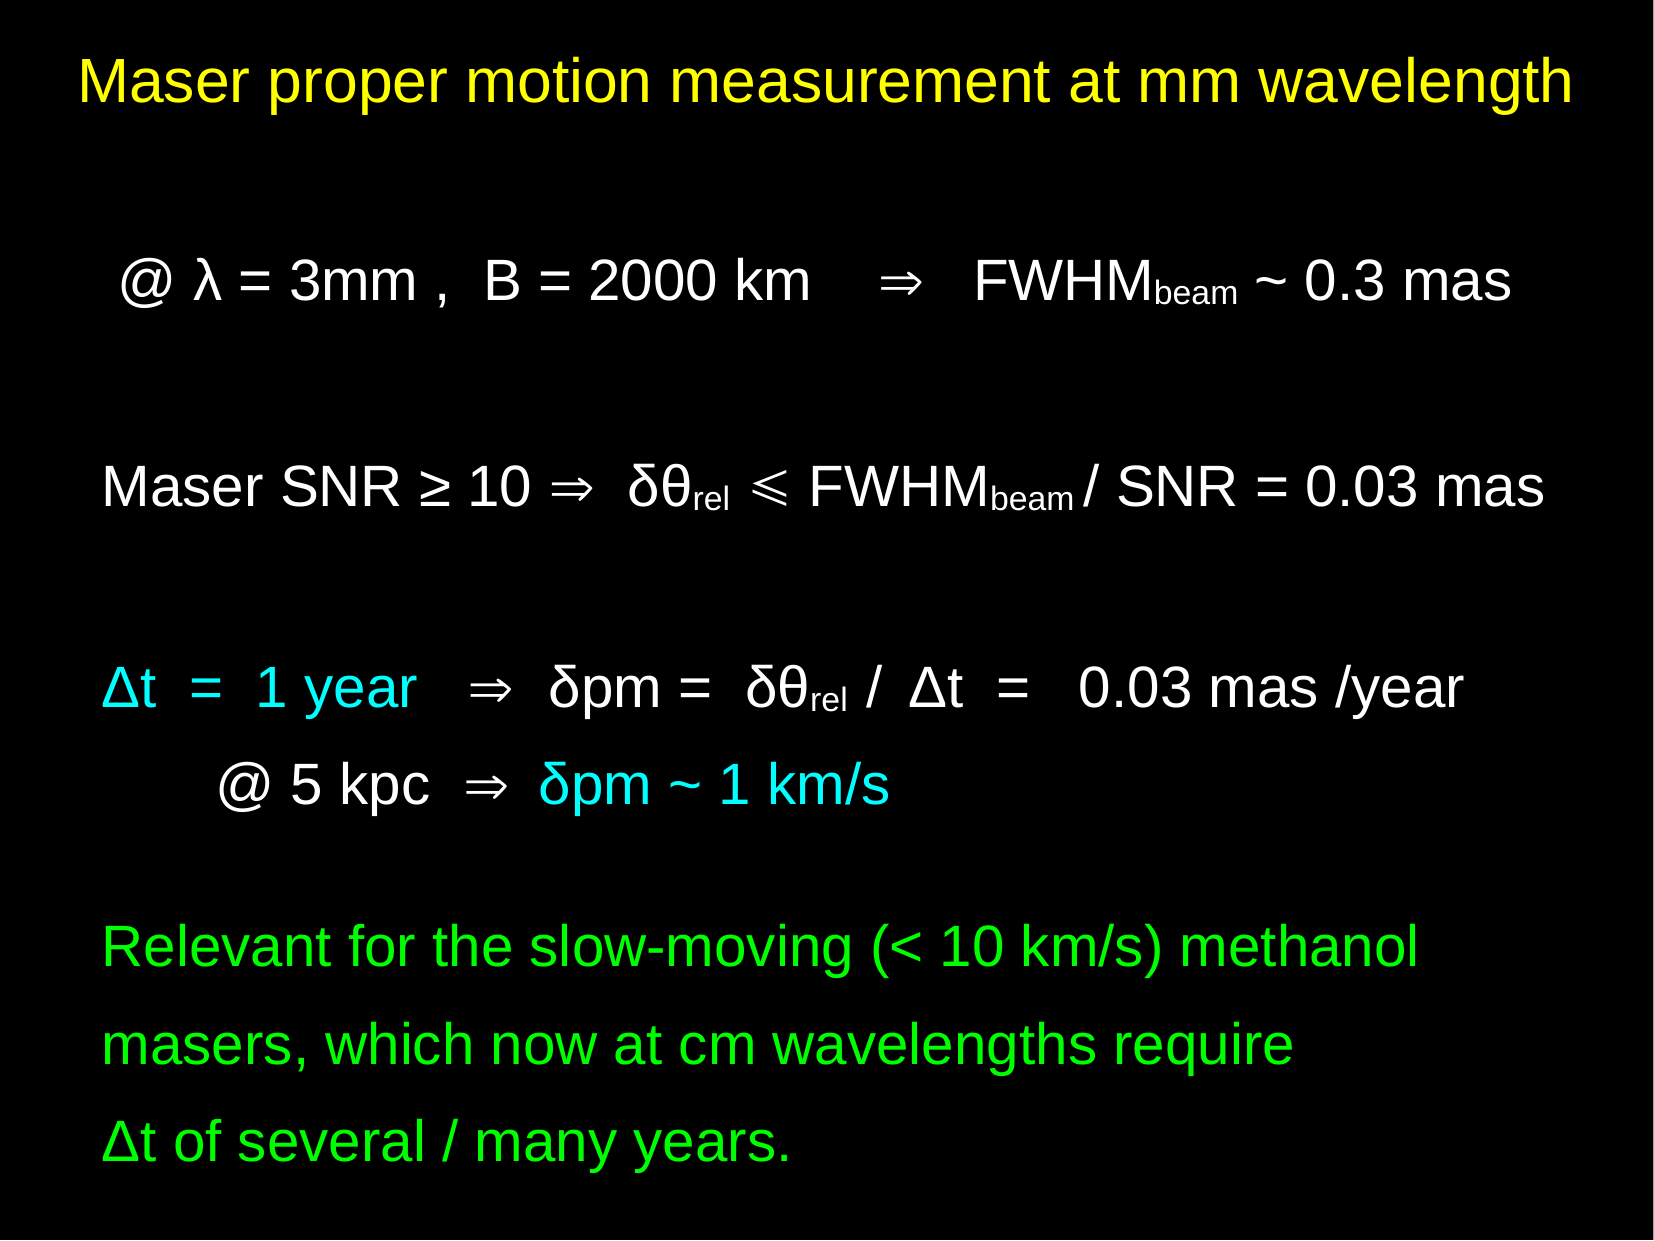

Maser proper motion measurement at mm wavelength
 @ λ = 3mm , B = 2000 km ⇒ FWHMbeam ~ 0.3 mas
Maser SNR ≥ 10 ⇒ δθrel  FWHMbeam / SNR = 0.03 mas
Δt = 1 year ⇒ δpm = δθrel / Δt = 0.03 mas /year
 @ 5 kpc ⇒ δpm ~ 1 km/s
Relevant for the slow-moving (< 10 km/s) methanol masers, which now at cm wavelengths require
Δt of several / many years.